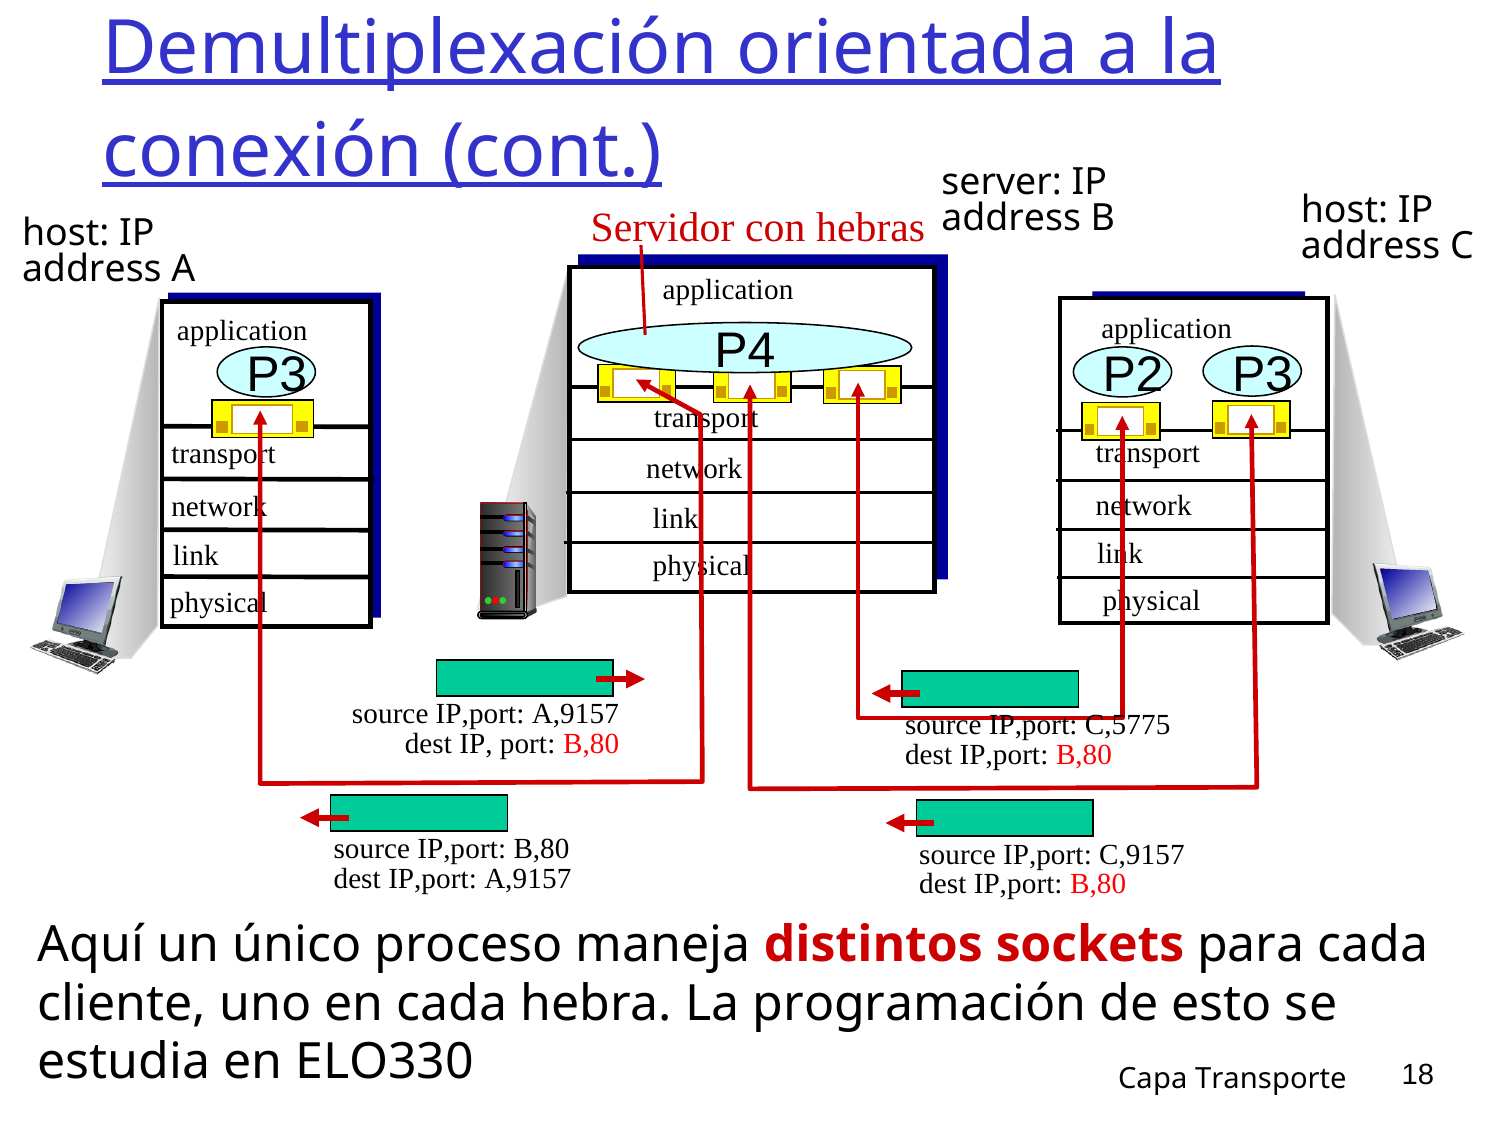

# Demultiplexación orientada a la conexión (cont.)‏
server: IP address B
host: IP address C
Servidor con hebras
host: IP address A
application
application
application
P4
P3
P3
P2
transport
transport
transport
network
network
network
link
link
link
physical
physical
physical
source IP,port: A,9157
dest IP, port: B,80
source IP,port: C,5775
dest IP,port: B,80
source IP,port: B,80
dest IP,port: A,9157
source IP,port: C,9157
dest IP,port: B,80
Aquí un único proceso maneja distintos sockets para cada cliente, uno en cada hebra. La programación de esto se estudia en ELO330
18